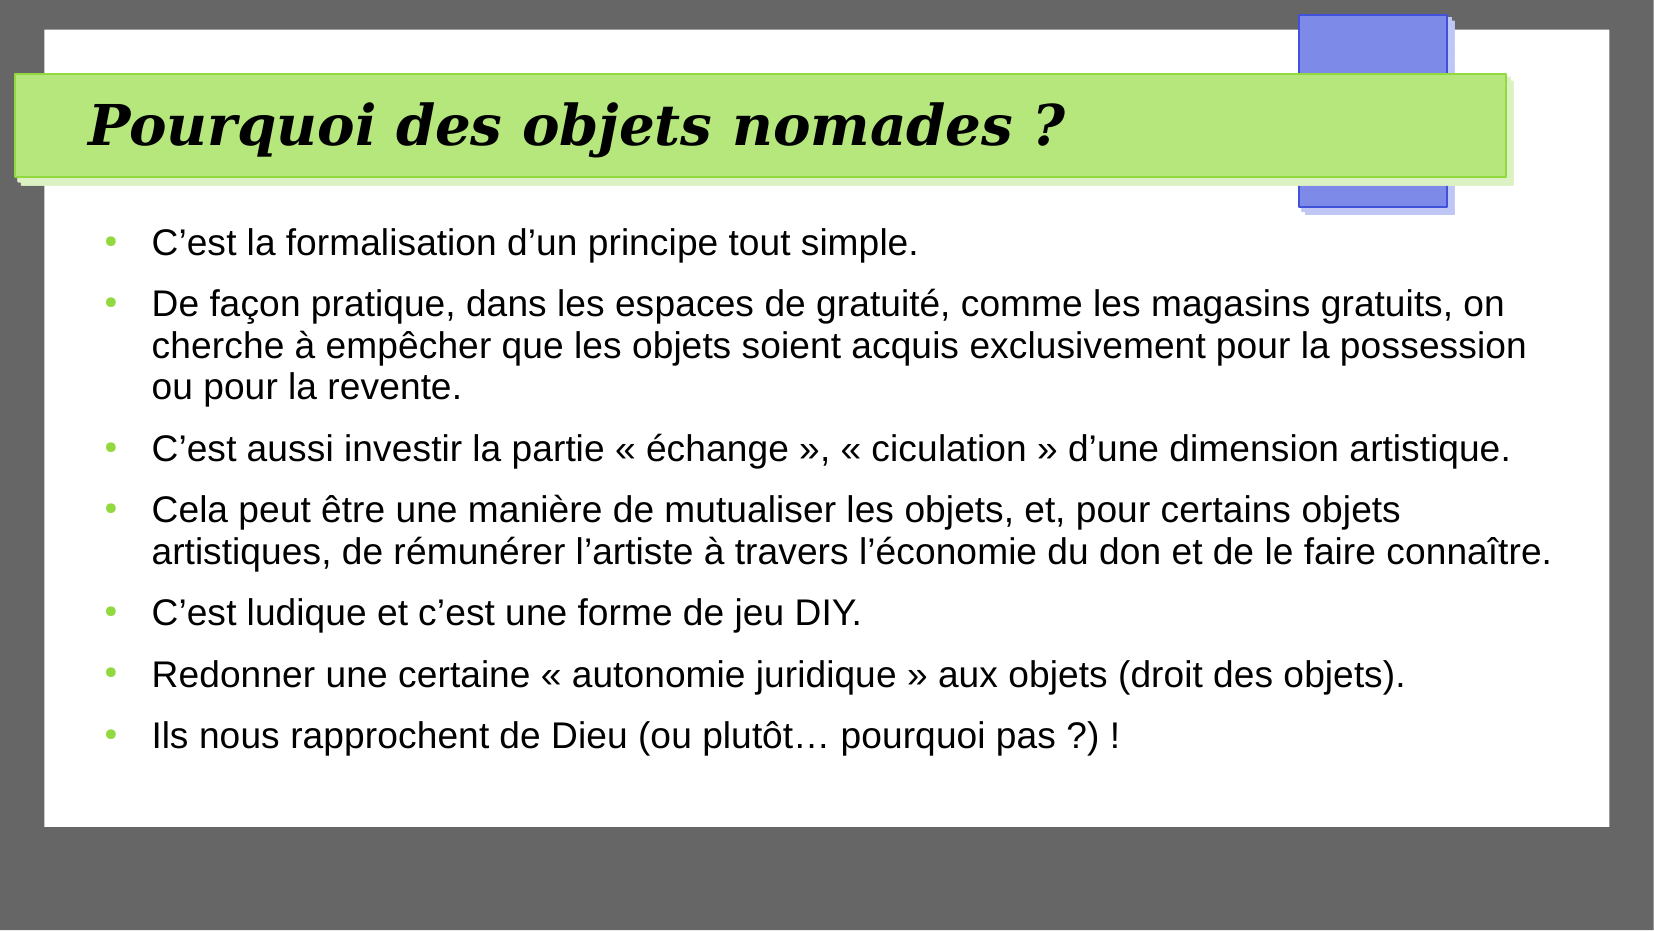

# Pourquoi des objets nomades ?
C’est la formalisation d’un principe tout simple.
De façon pratique, dans les espaces de gratuité, comme les magasins gratuits, on cherche à empêcher que les objets soient acquis exclusivement pour la possession ou pour la revente.
C’est aussi investir la partie « échange », « ciculation » d’une dimension artistique.
Cela peut être une manière de mutualiser les objets, et, pour certains objets artistiques, de rémunérer l’artiste à travers l’économie du don et de le faire connaître.
C’est ludique et c’est une forme de jeu DIY.
Redonner une certaine « autonomie juridique » aux objets (droit des objets).
Ils nous rapprochent de Dieu (ou plutôt… pourquoi pas ?) !